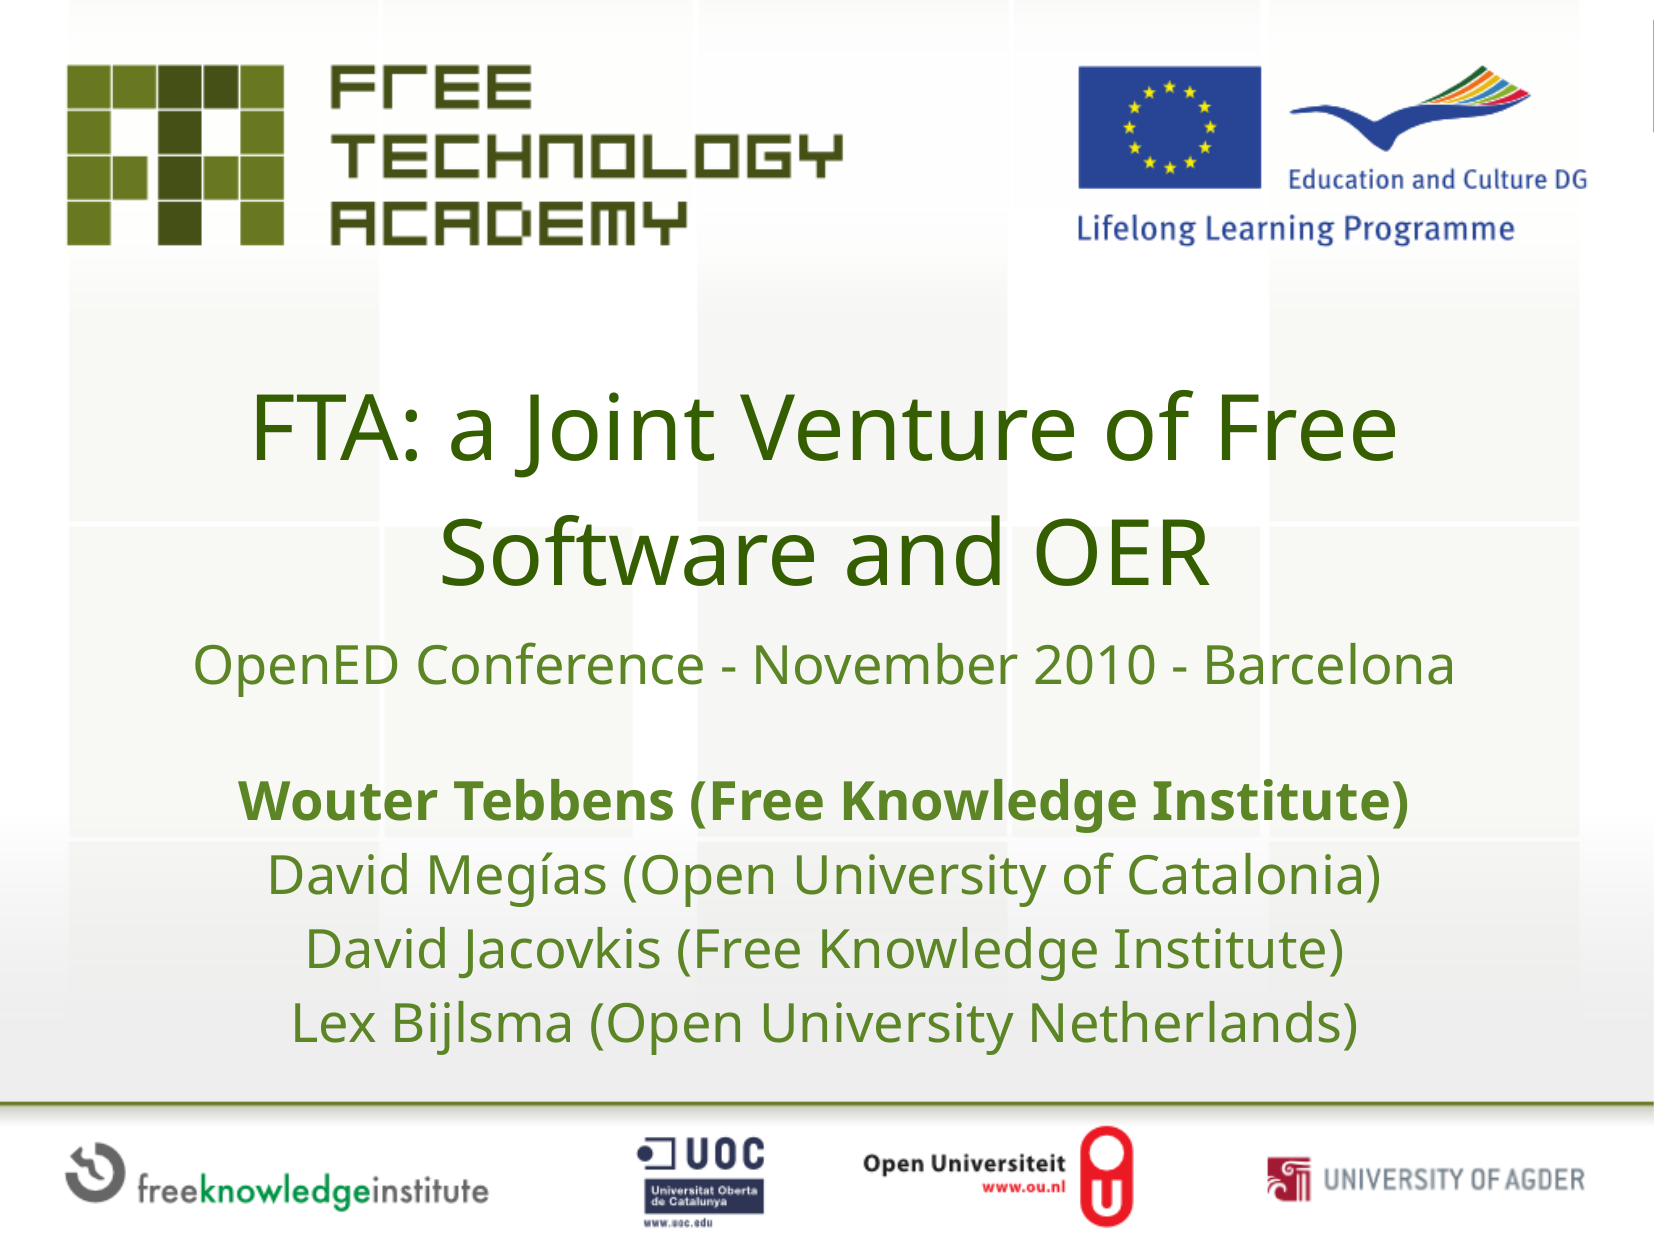

FTA: a Joint Venture of Free Software and OER
OpenED Conference - November 2010 - Barcelona
Wouter Tebbens (Free Knowledge Institute)
David Megías (Open University of Catalonia)
David Jacovkis (Free Knowledge Institute)
Lex Bijlsma (Open University Netherlands)